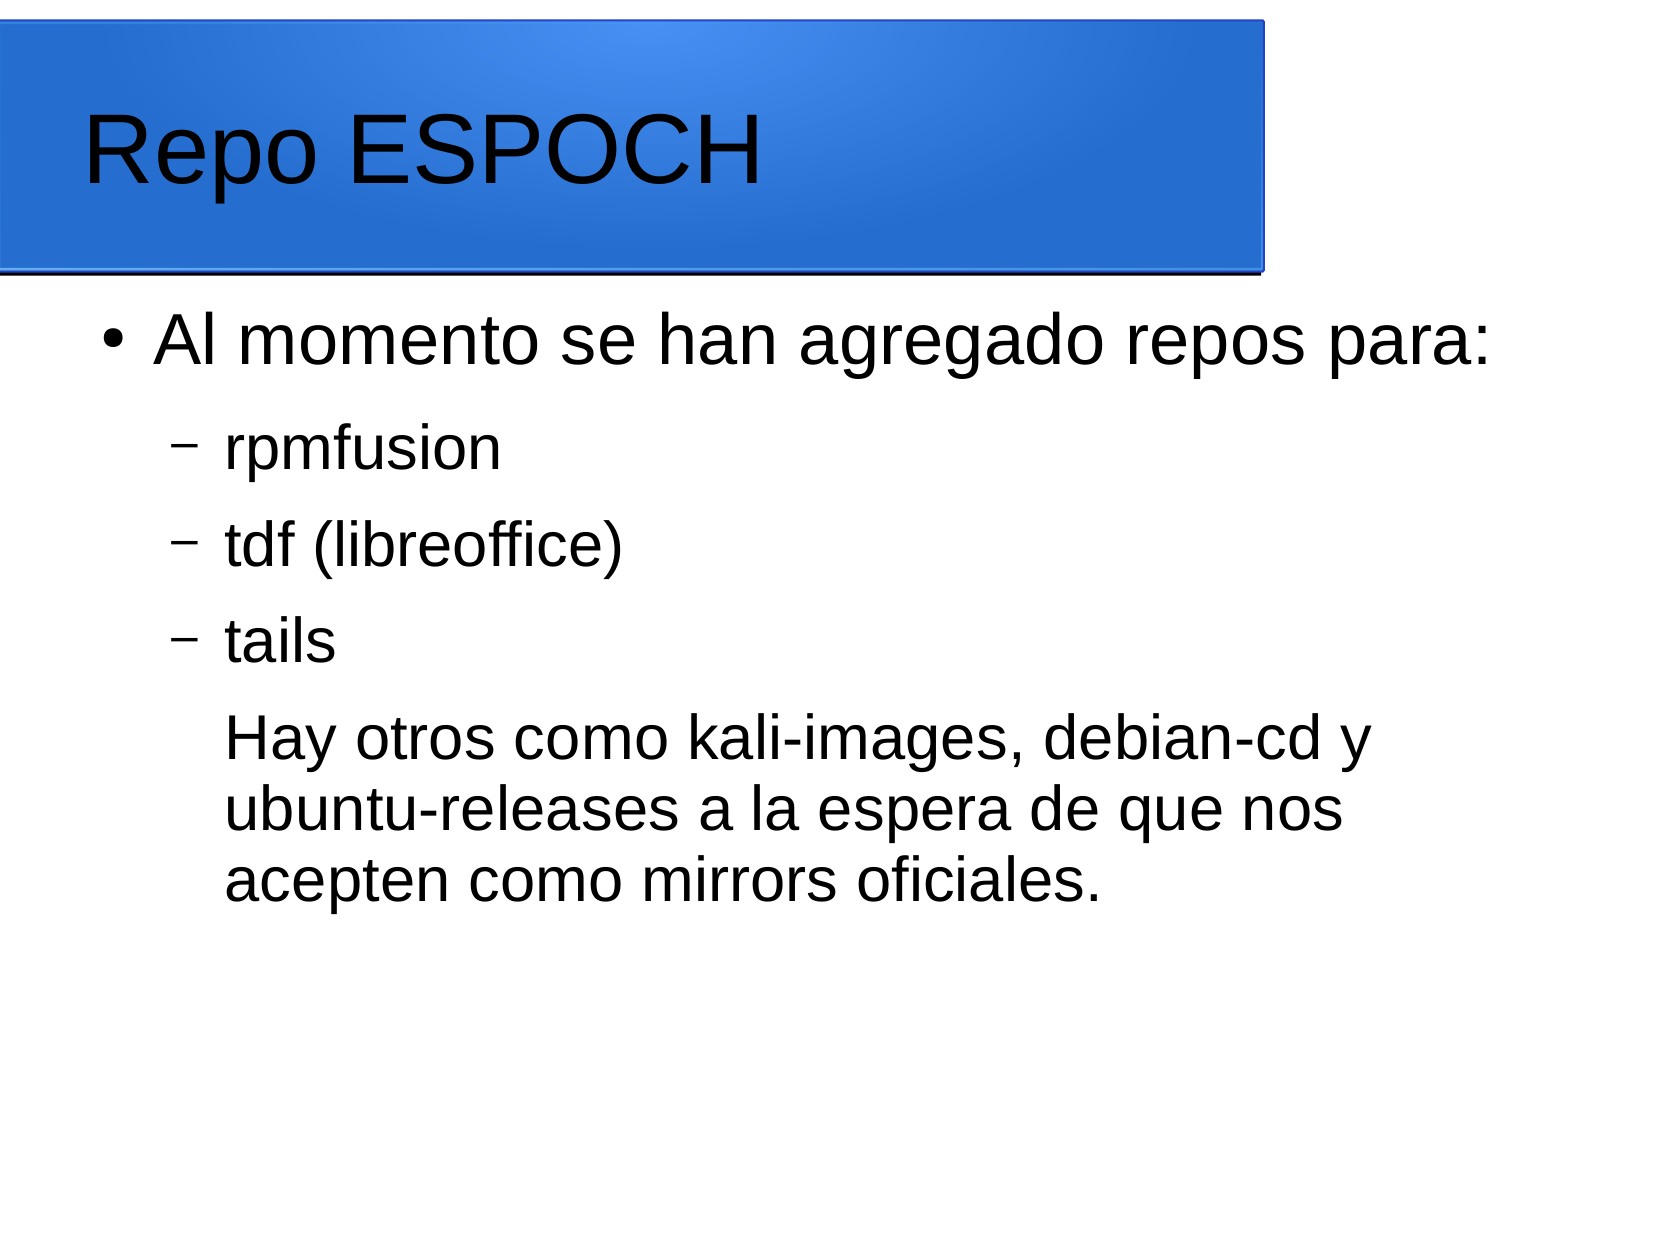

# Repo ESPOCH
Al momento se han agregado repos para:
rpmfusion
tdf (libreoffice)
tails
Hay otros como kali-images, debian-cd y ubuntu-releases a la espera de que nos acepten como mirrors oficiales.